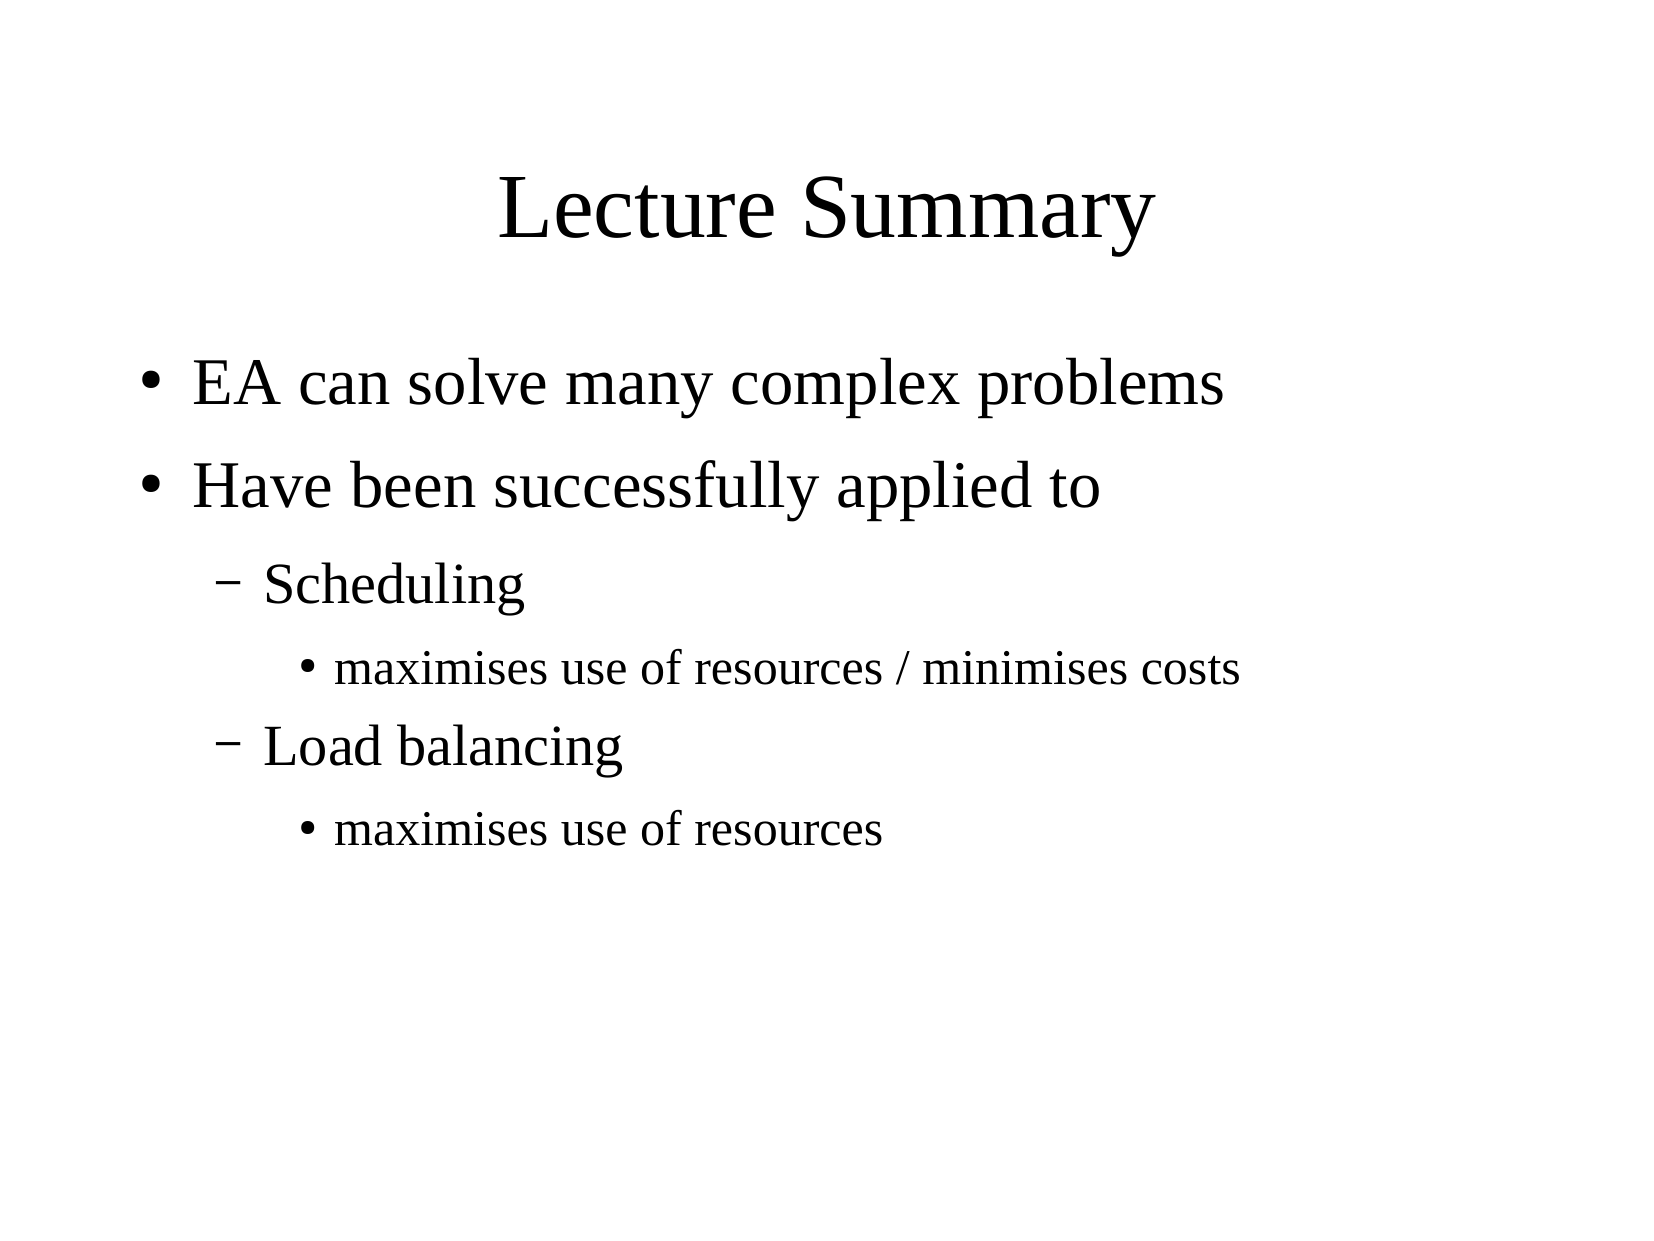

# Lecture Summary
EA can solve many complex problems
Have been successfully applied to
Scheduling
maximises use of resources / minimises costs
Load balancing
maximises use of resources